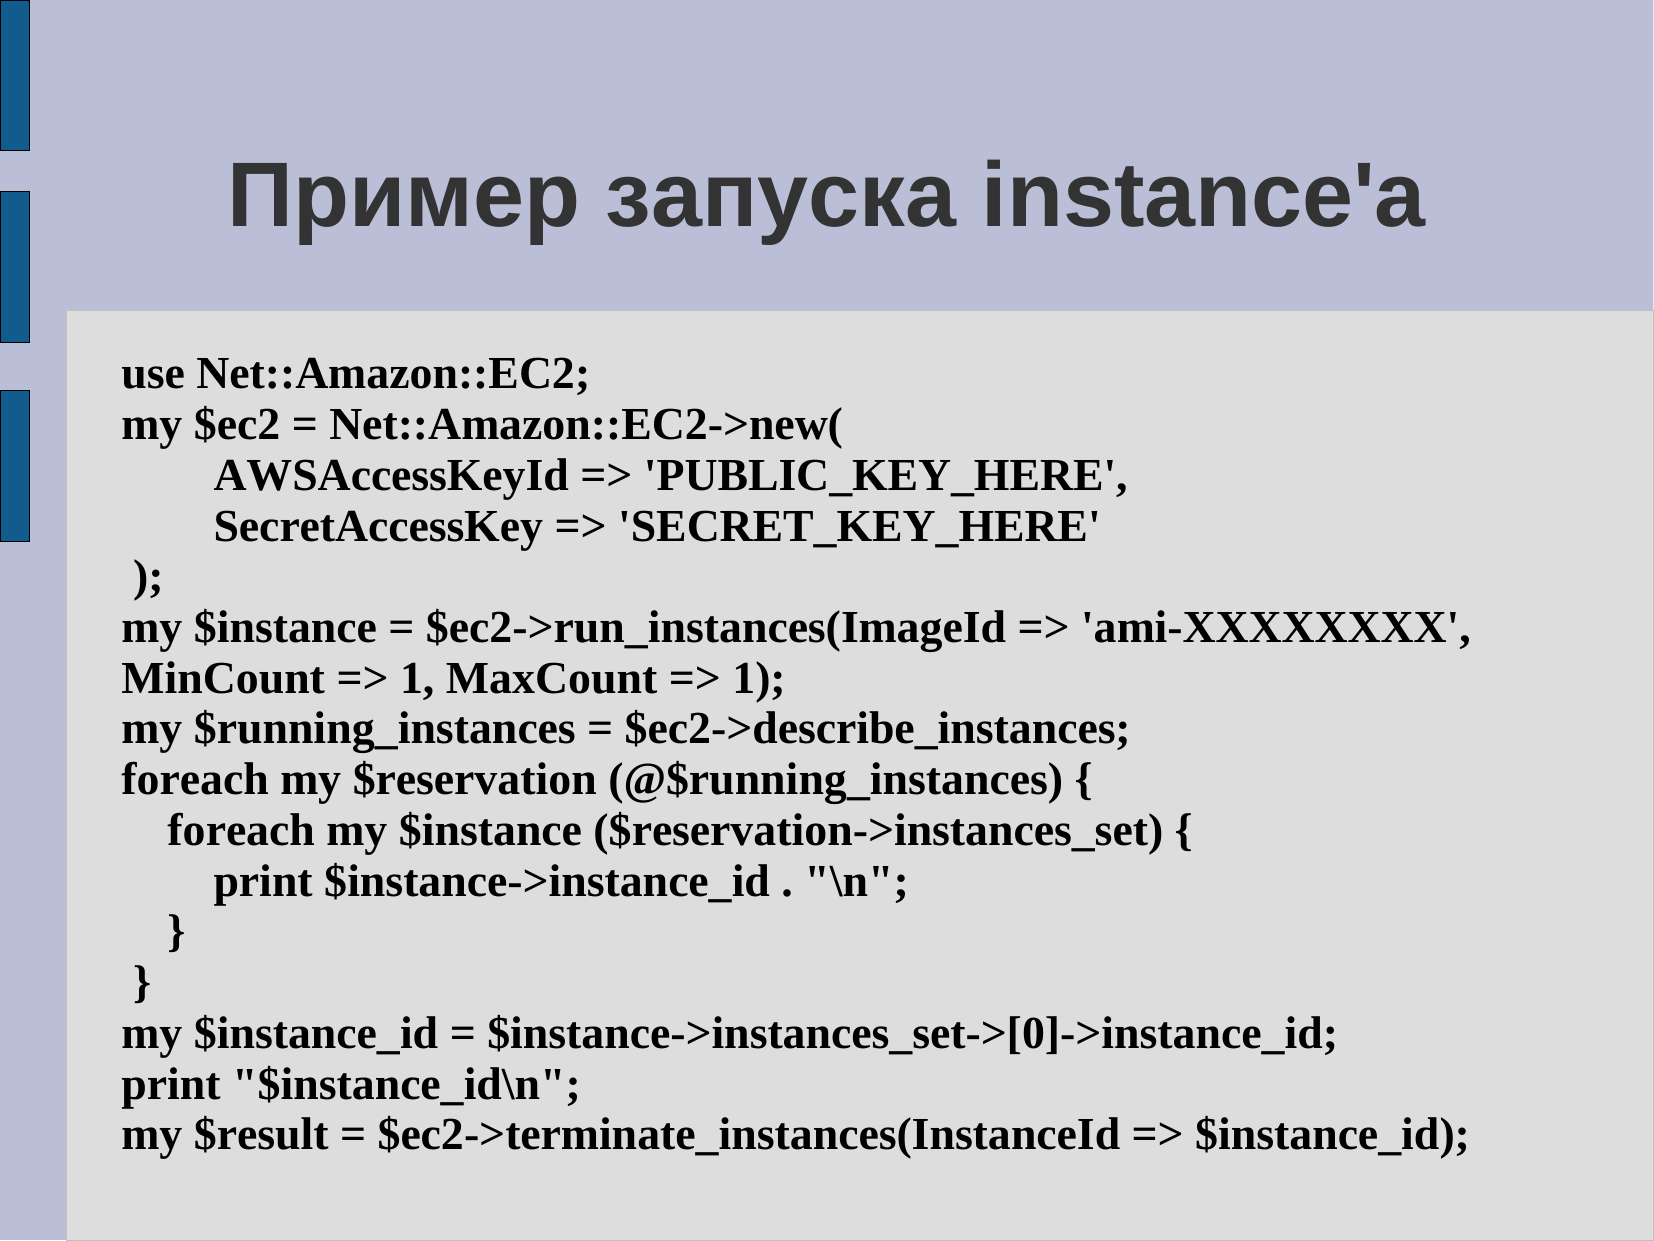

# Пример запуска instance'а
use Net::Amazon::EC2;
my $ec2 = Net::Amazon::EC2->new(
 AWSAccessKeyId => 'PUBLIC_KEY_HERE',
 SecretAccessKey => 'SECRET_KEY_HERE'
 );
my $instance = $ec2->run_instances(ImageId => 'ami-XXXXXXXX', MinCount => 1, MaxCount => 1);
my $running_instances = $ec2->describe_instances;
foreach my $reservation (@$running_instances) {
 foreach my $instance ($reservation->instances_set) {
 print $instance->instance_id . "\n";
 }
 }
my $instance_id = $instance->instances_set->[0]->instance_id;
print "$instance_id\n";
my $result = $ec2->terminate_instances(InstanceId => $instance_id);